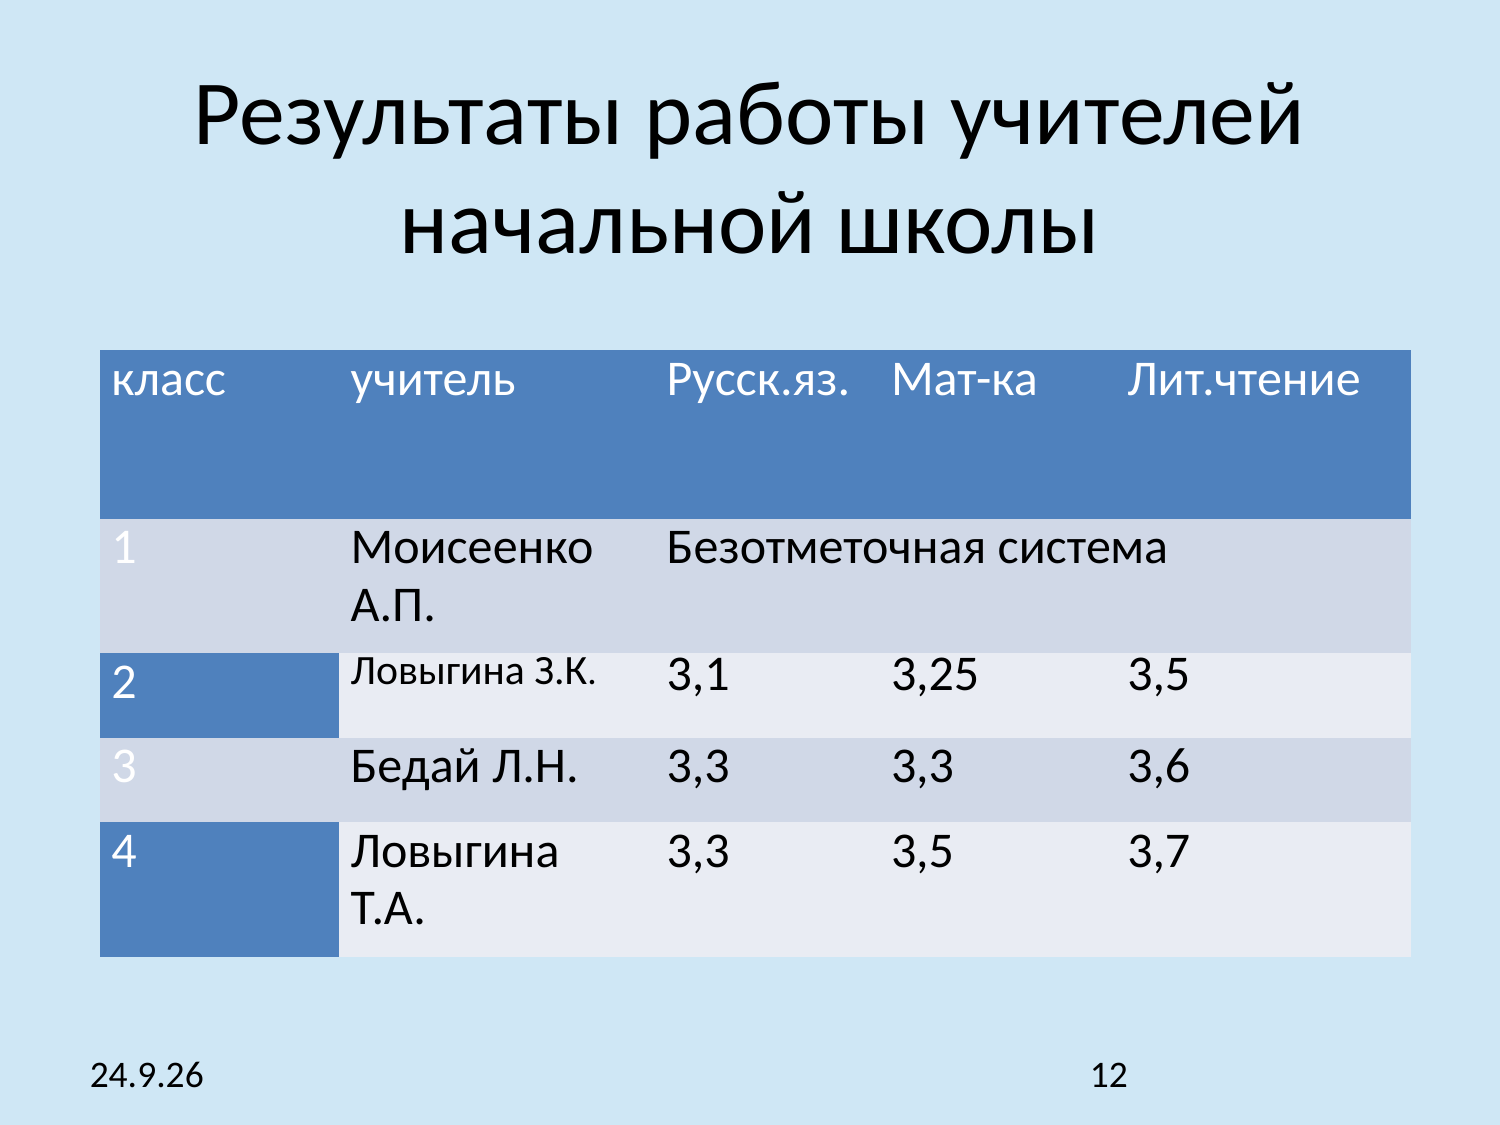

# Результаты работы учителей начальной школы
| класс | учитель | Русск.яз. | Мат-ка | Лит.чтение |
| --- | --- | --- | --- | --- |
| 1 | Моисеенко А.П. | Безотметочная система | | |
| 2 | Ловыгина З.К. | 3,1 | 3,25 | 3,5 |
| 3 | Бедай Л.Н. | 3,3 | 3,3 | 3,6 |
| 4 | Ловыгина Т.А. | 3,3 | 3,5 | 3,7 |